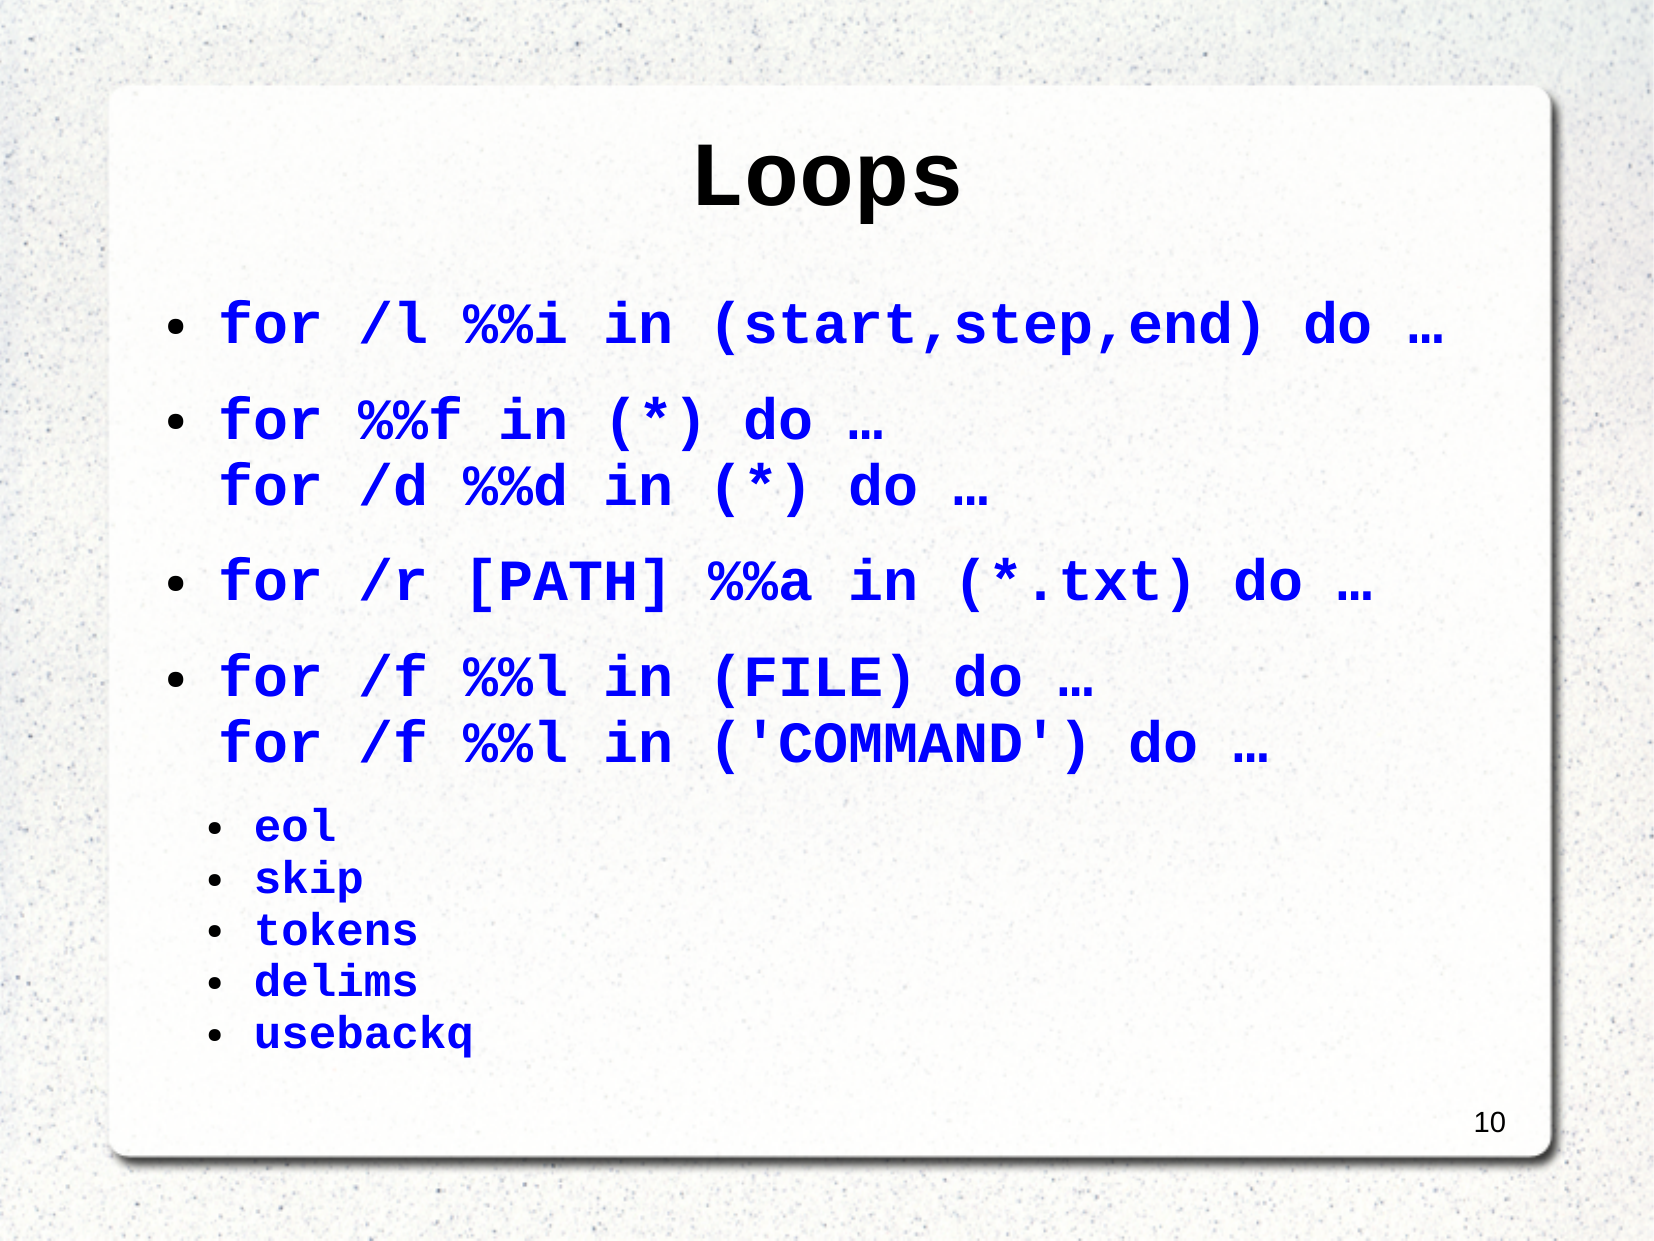

# Loops
for /l %%i in (start,step,end) do …
for %%f in (*) do …
for /d %%d in (*) do …
for /r [PATH] %%a in (*.txt) do …
for /f %%l in (FILE) do …
for /f %%l in ('COMMAND') do …
eol
skip
tokens
delims
usebackq
10